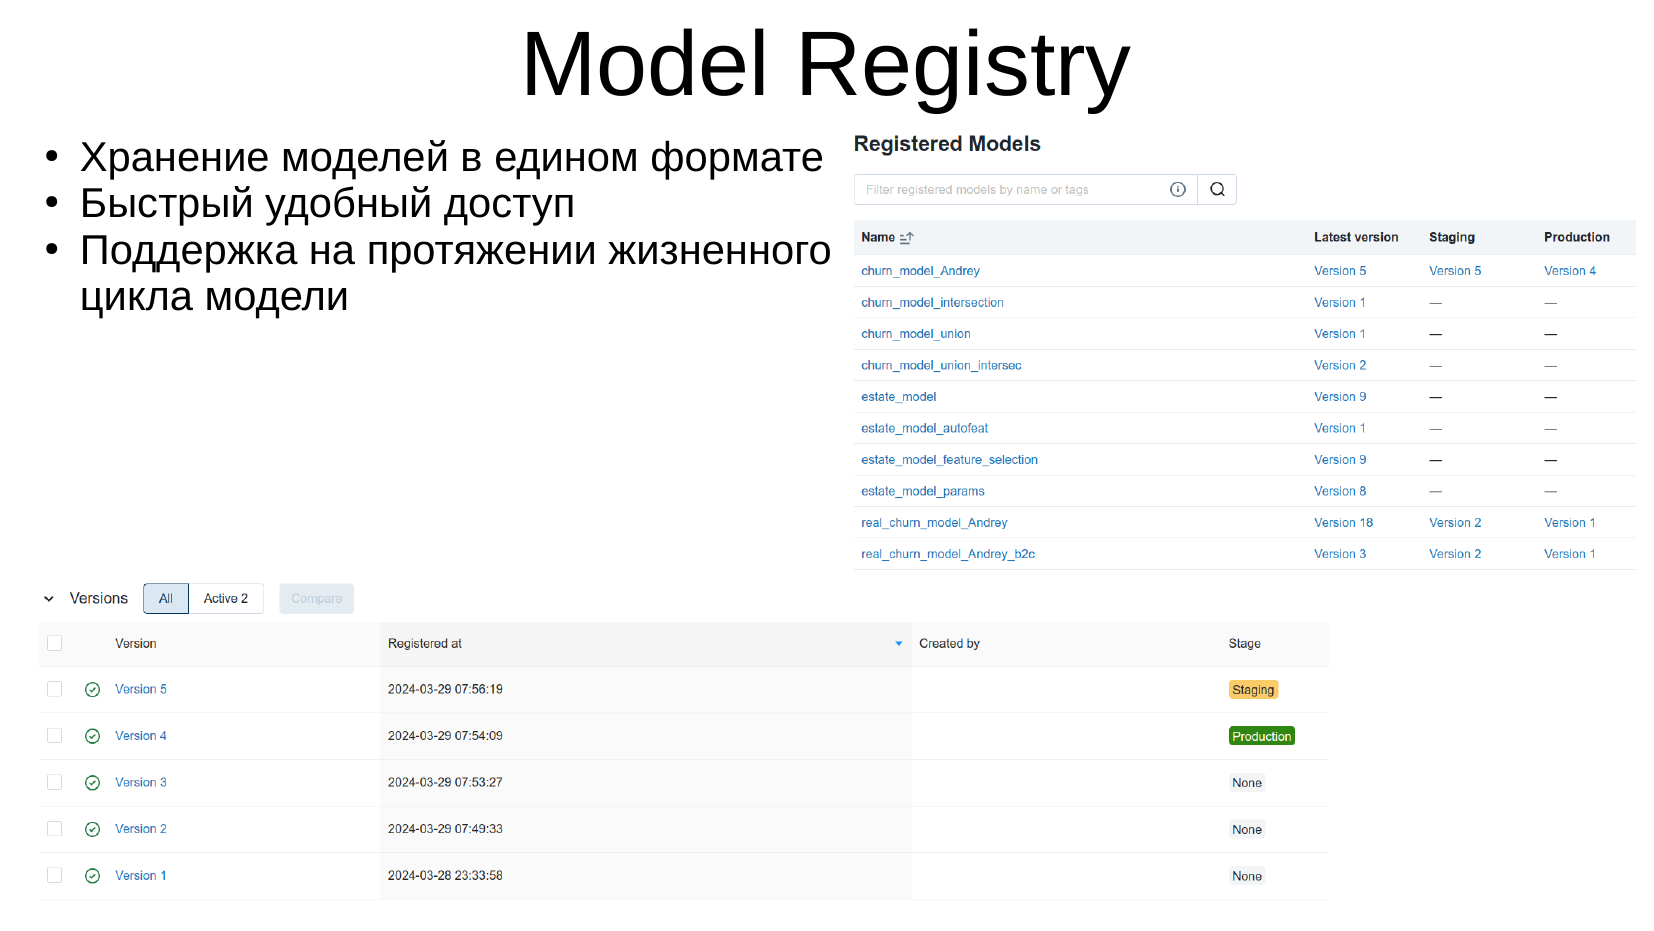

# Model Registry
Хранение моделей в едином формате
Быстрый удобный доступ
Поддержка на протяжении жизненного цикла модели